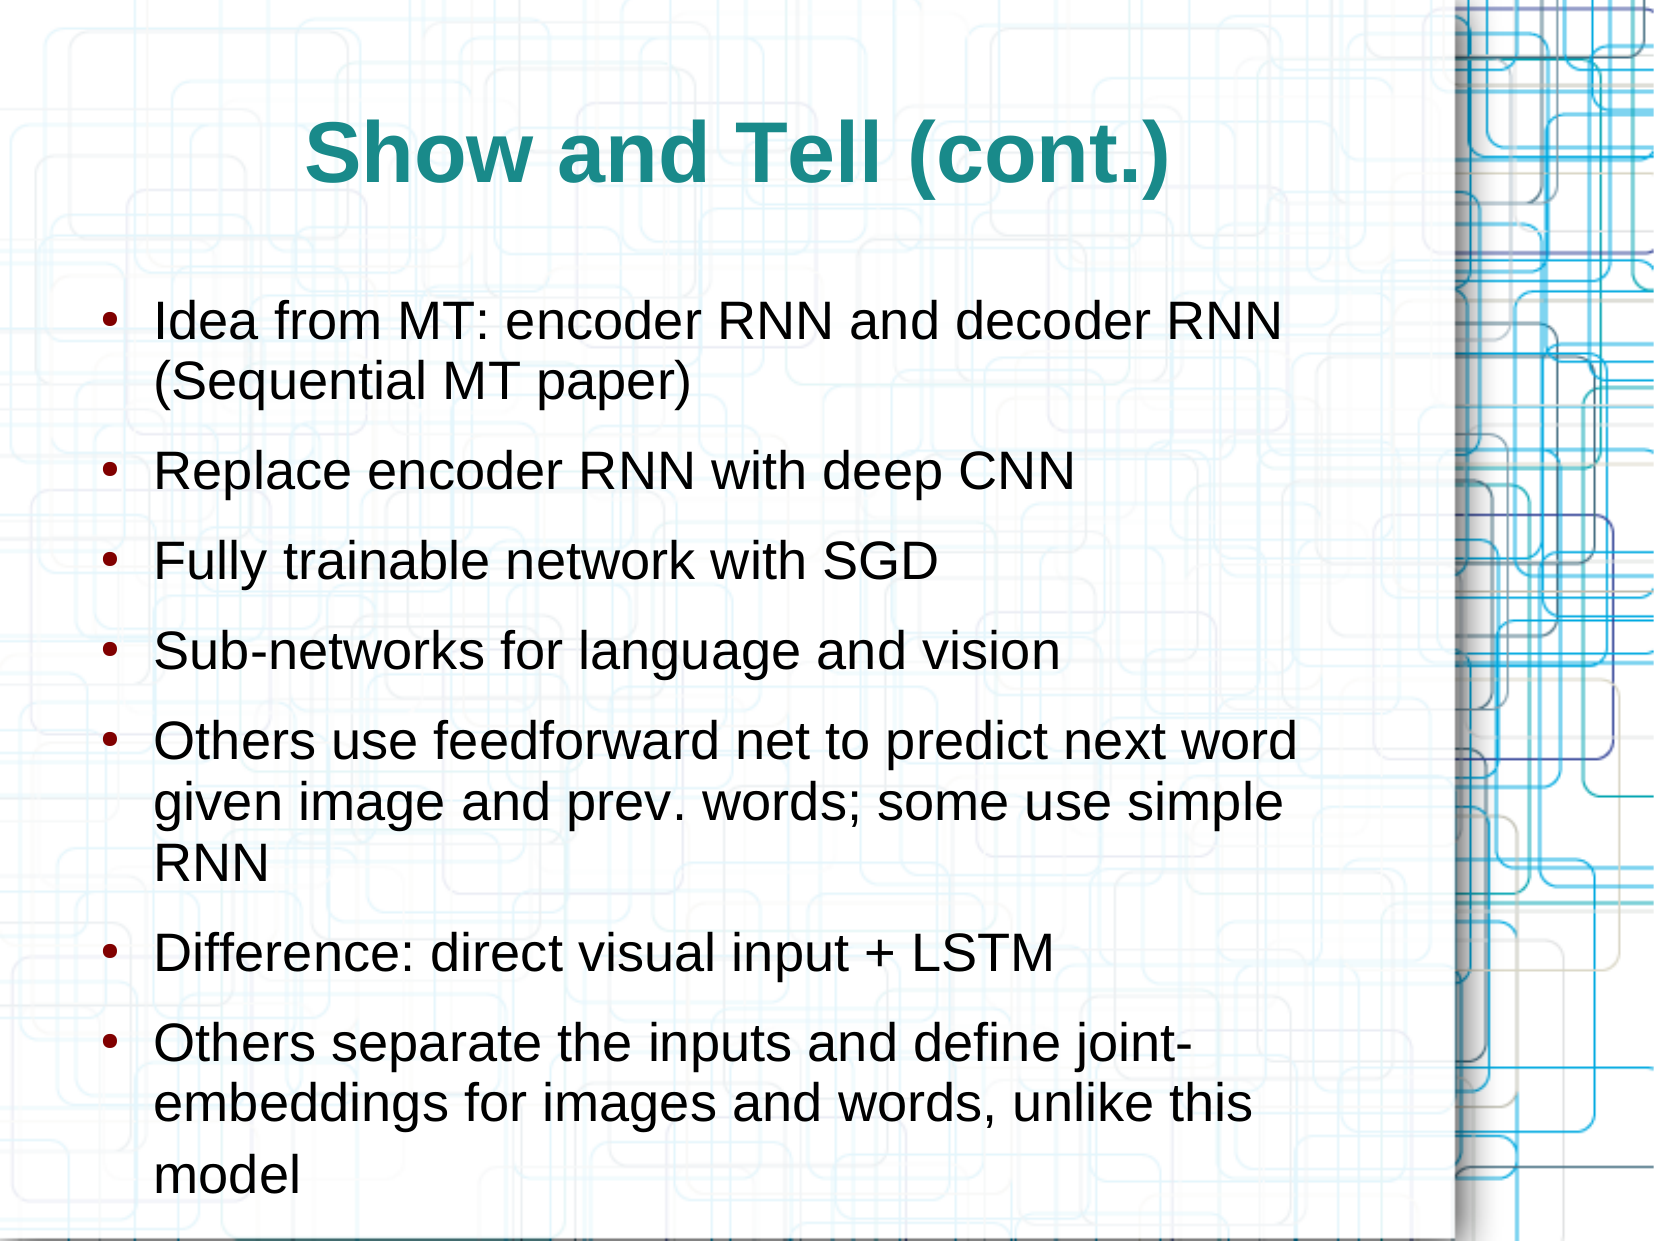

# Show and Tell (cont.)
Idea from MT: encoder RNN and decoder RNN (Sequential MT paper)
Replace encoder RNN with deep CNN
Fully trainable network with SGD
Sub-networks for language and vision
Others use feedforward net to predict next word given image and prev. words; some use simple RNN
Difference: direct visual input + LSTM
Others separate the inputs and define joint-embeddings for images and words, unlike this model